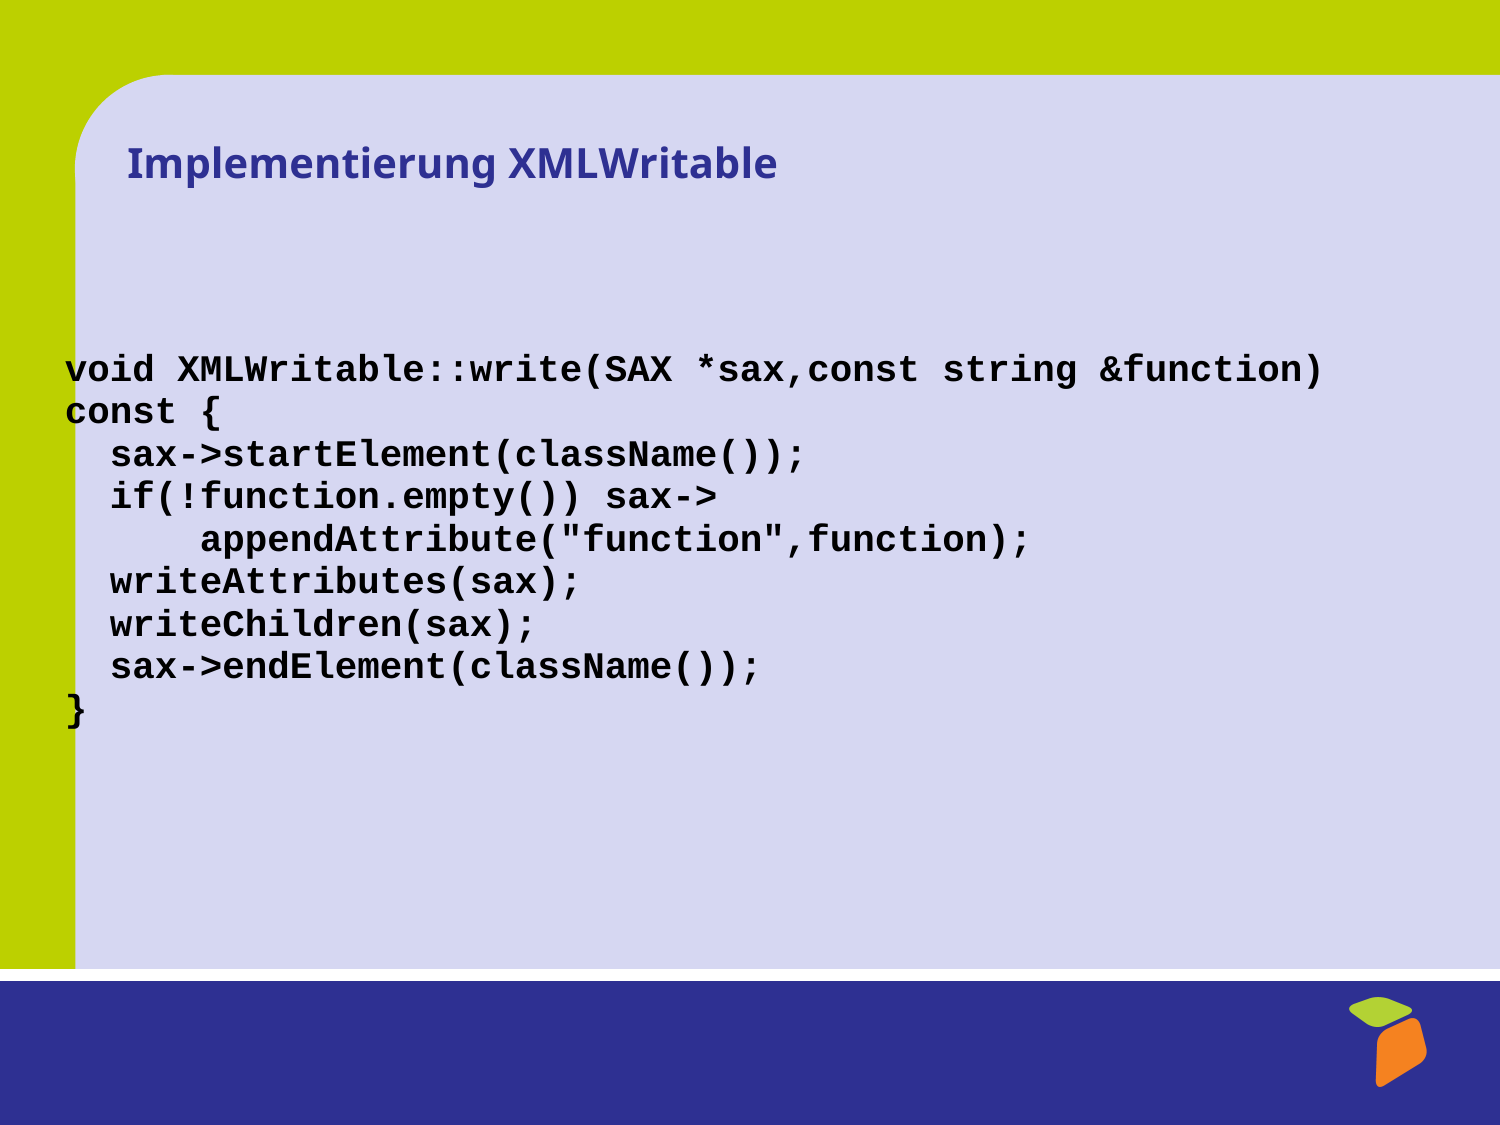

# Implementierung XMLWritable
void XMLWritable::write(SAX *sax,const string &function) const {
 sax->startElement(className());
 if(!function.empty()) sax->
 appendAttribute("function",function);
 writeAttributes(sax);
 writeChildren(sax);
 sax->endElement(className());
}